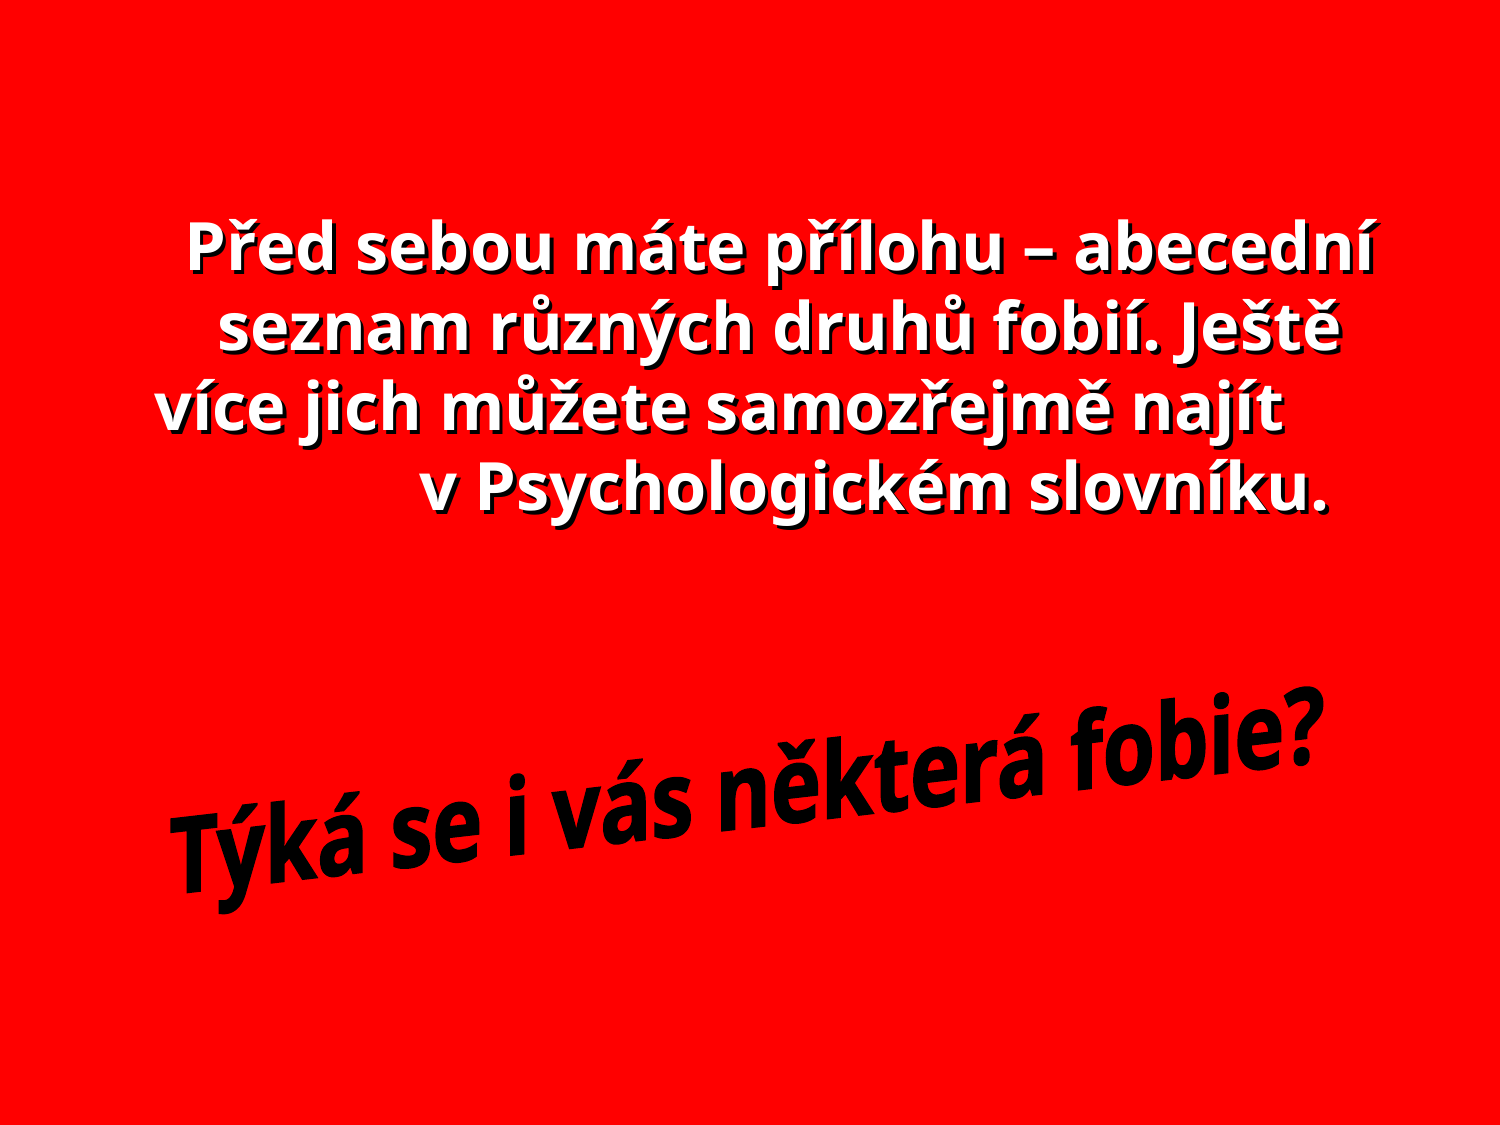

# Před sebou máte přílohu – abecední seznam různých druhů fobií. Ještě více jich můžete samozřejmě najít v Psychologickém slovníku.
Týká se i vás některá fobie?